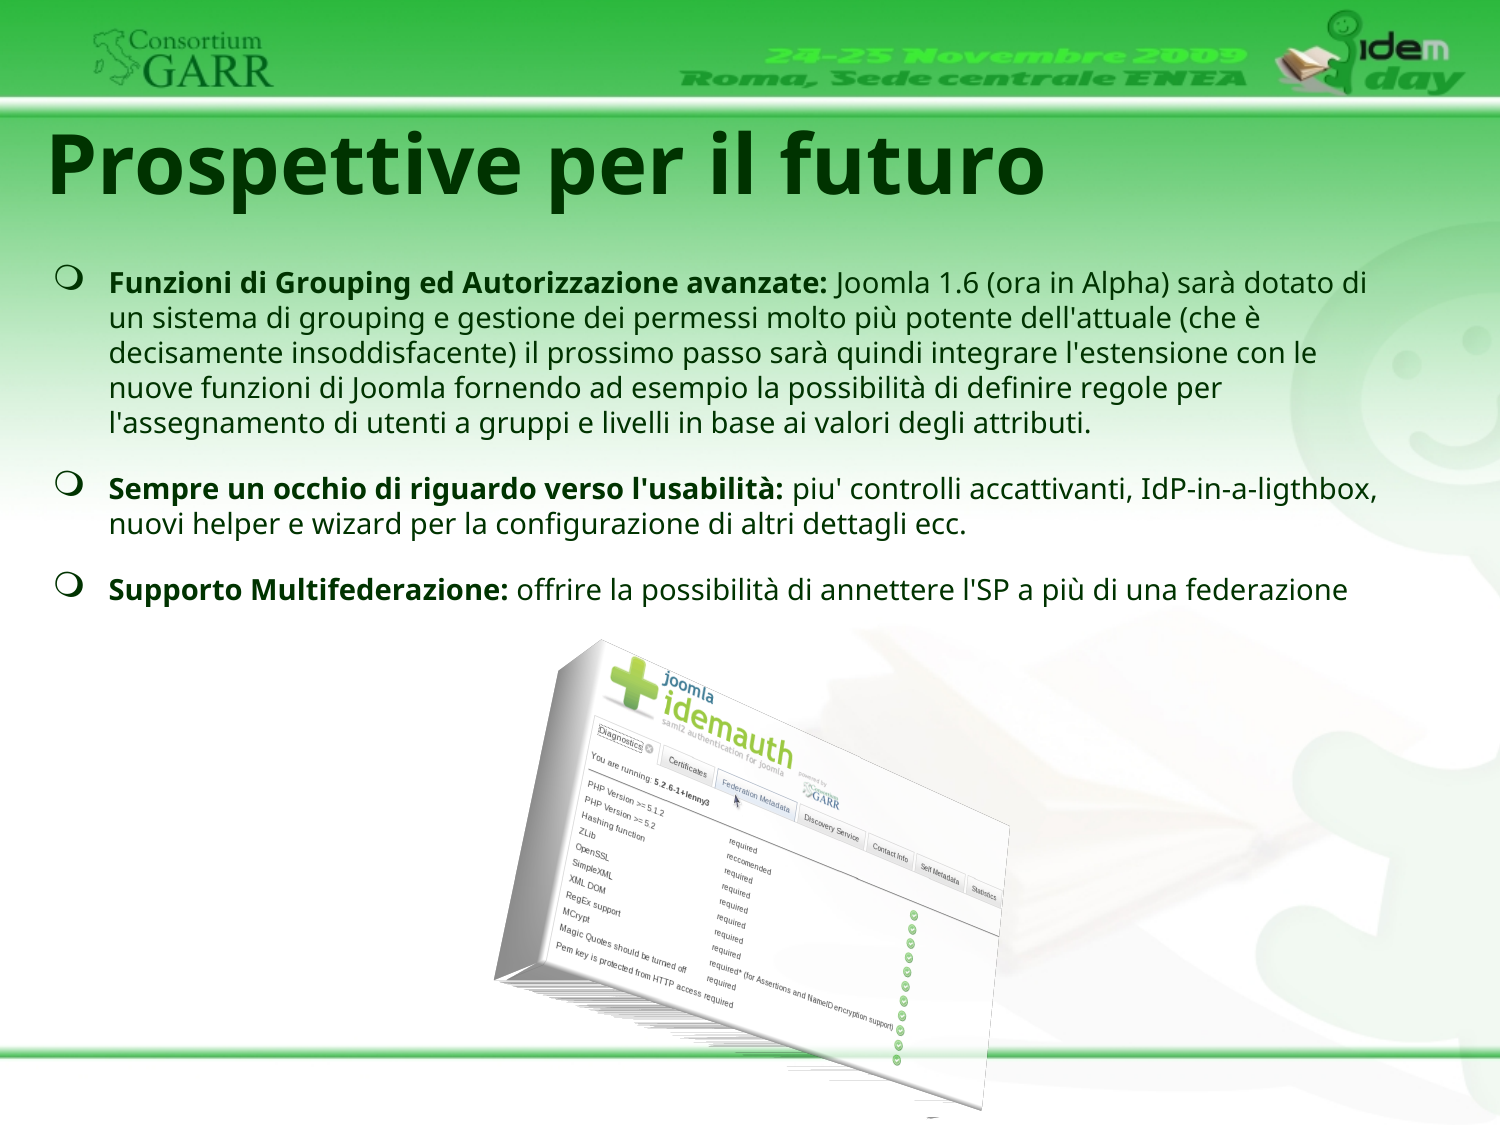

Prospettive per il futuro
# Funzioni di Grouping ed Autorizzazione avanzate: Joomla 1.6 (ora in Alpha) sarà dotato di un sistema di grouping e gestione dei permessi molto più potente dell'attuale (che è decisamente insoddisfacente) il prossimo passo sarà quindi integrare l'estensione con le nuove funzioni di Joomla fornendo ad esempio la possibilità di definire regole per l'assegnamento di utenti a gruppi e livelli in base ai valori degli attributi.
Sempre un occhio di riguardo verso l'usabilità: piu' controlli accattivanti, IdP-in-a-ligthbox, nuovi helper e wizard per la configurazione di altri dettagli ecc.
Supporto Multifederazione: offrire la possibilità di annettere l'SP a più di una federazione